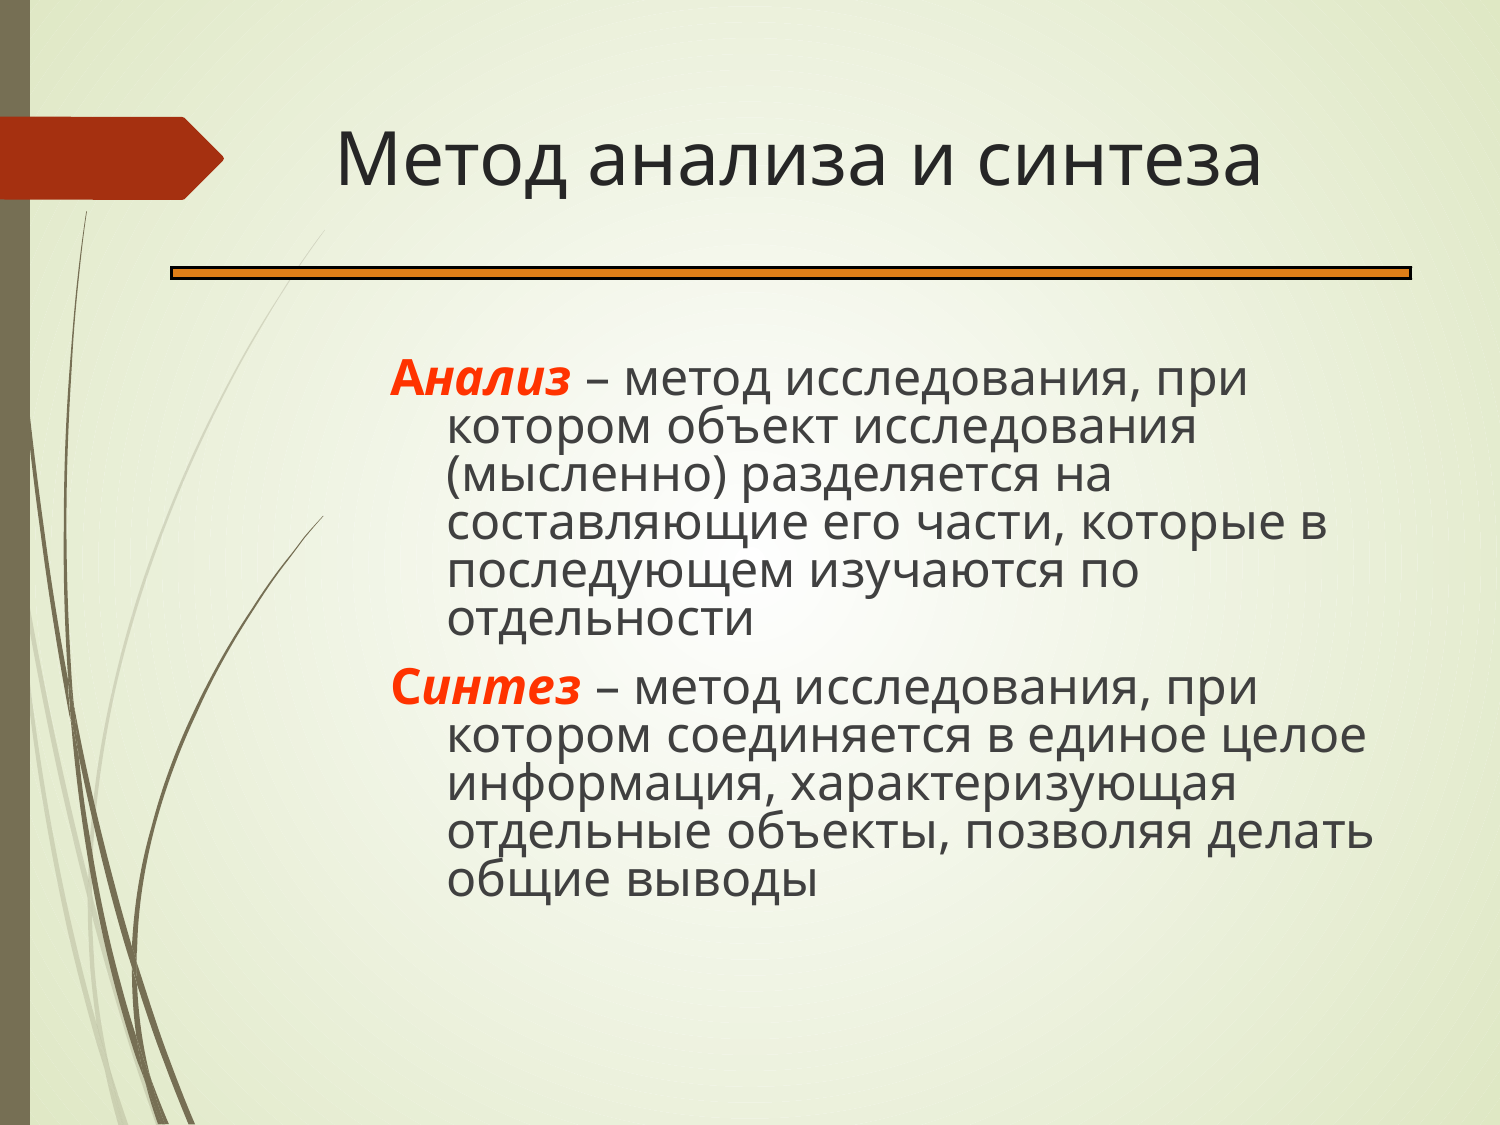

# Метод анализа и синтеза
Анализ – метод исследования, при котором объект исследования (мысленно) разделяется на составляющие его части, которые в последующем изучаются по отдельности
Синтез – метод исследования, при котором соединяется в единое целое информация, характеризующая отдельные объекты, позволяя делать общие выводы